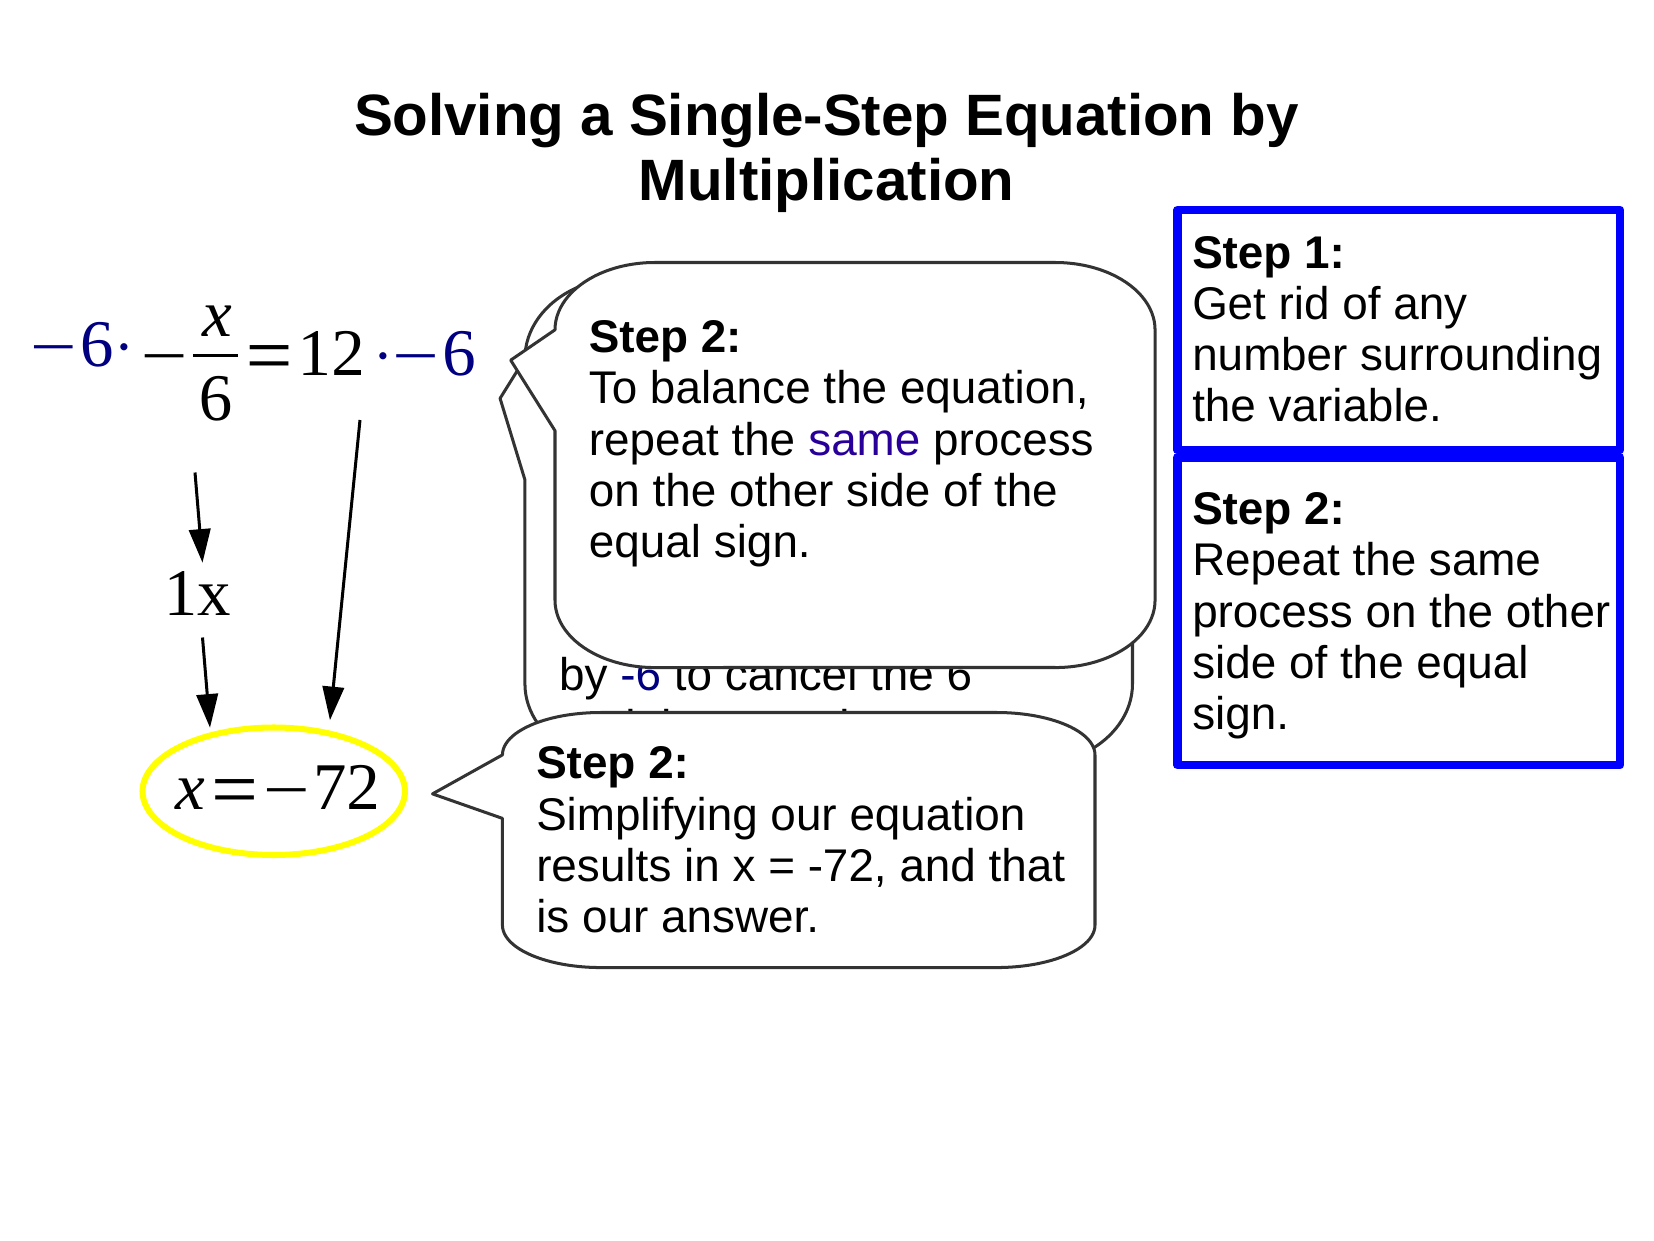

Solving a Single-Step Equation by Multiplication
Step 1:
Get rid of any number surrounding the variable.
Step 2:
Repeat the same process on the other side of the equal sign.
Step 2:
To balance the equation,
repeat the same process
on the other side of the
equal sign.
Step 1:
To solve for x, we need
to get x by itself. Thus,
we need to get rid of 6
and the negative.
To do so, we multiply
by -6 to cancel the 6
and the negative.
Step 2:
Simplifying our equation
results in x = -72, and that
is our answer.